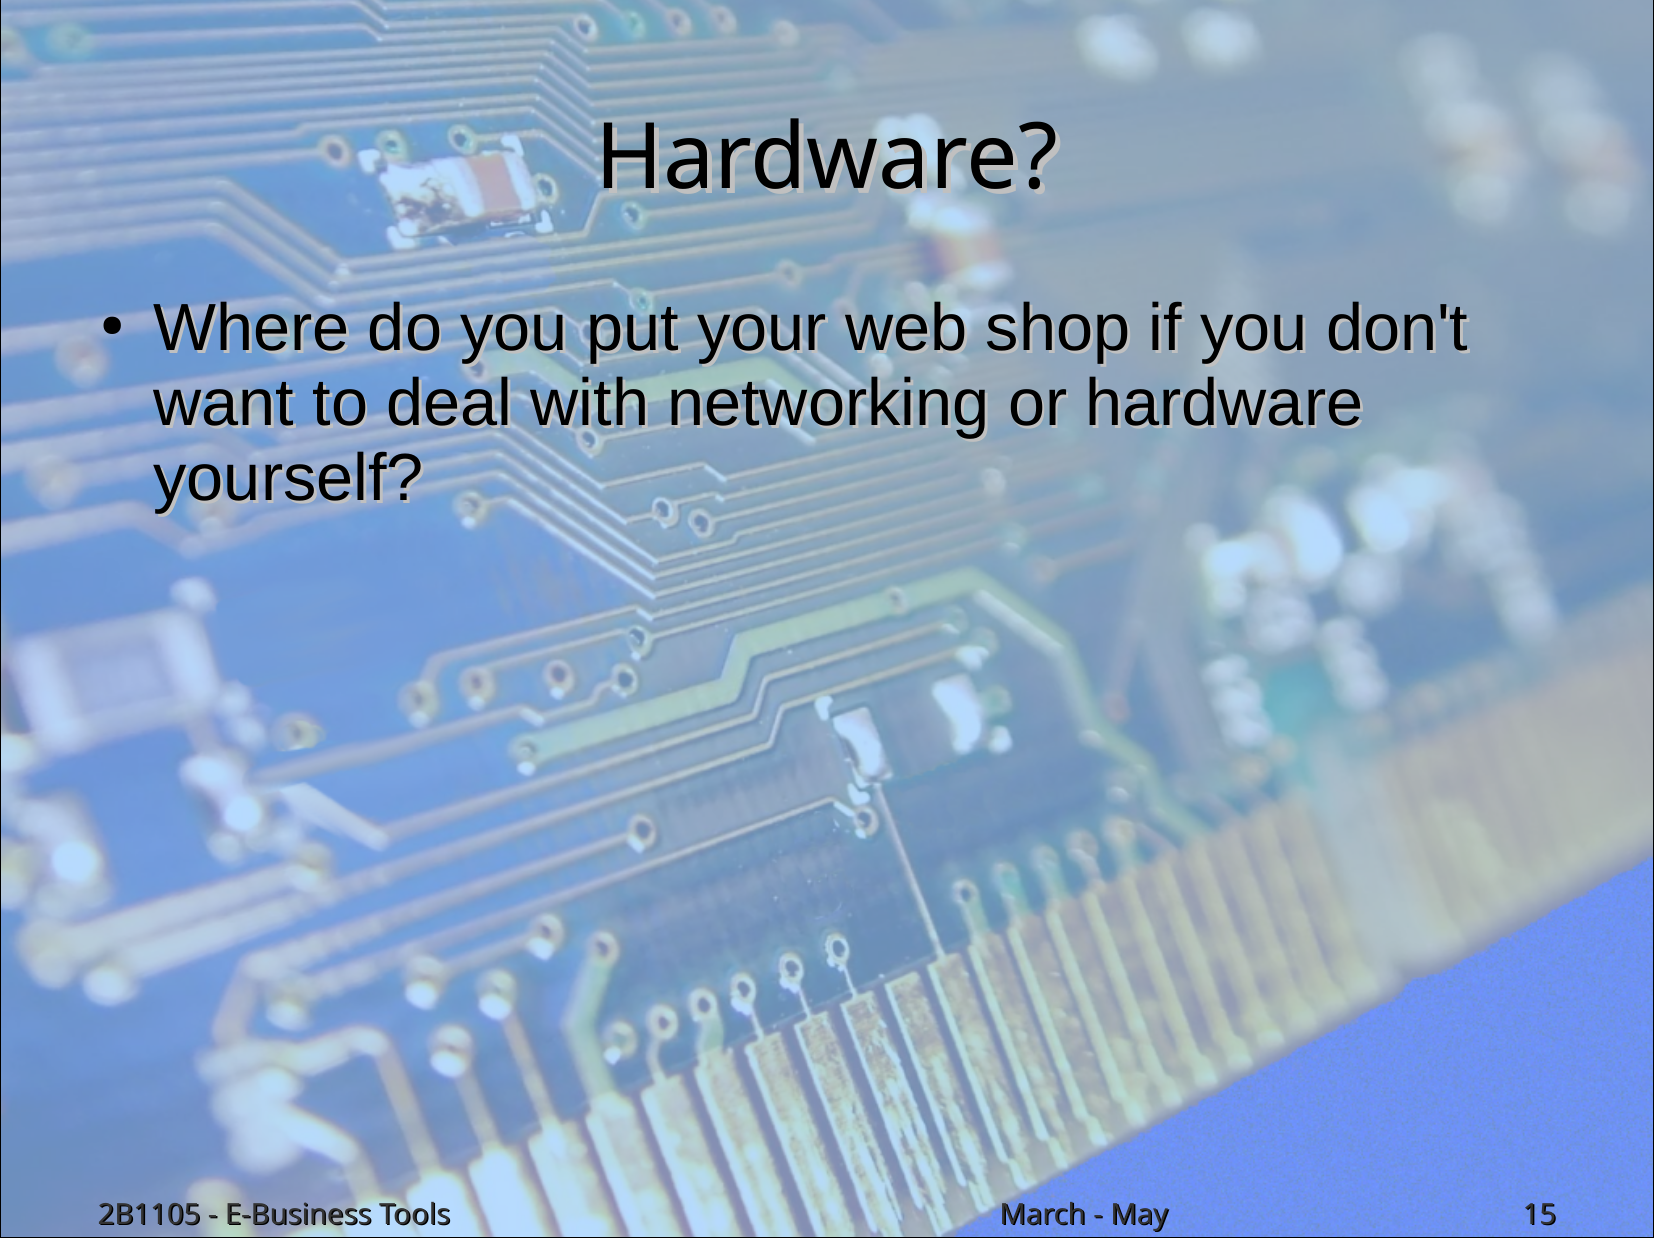

# Hardware?
Where do you put your web shop if you don't want to deal with networking or hardware yourself?